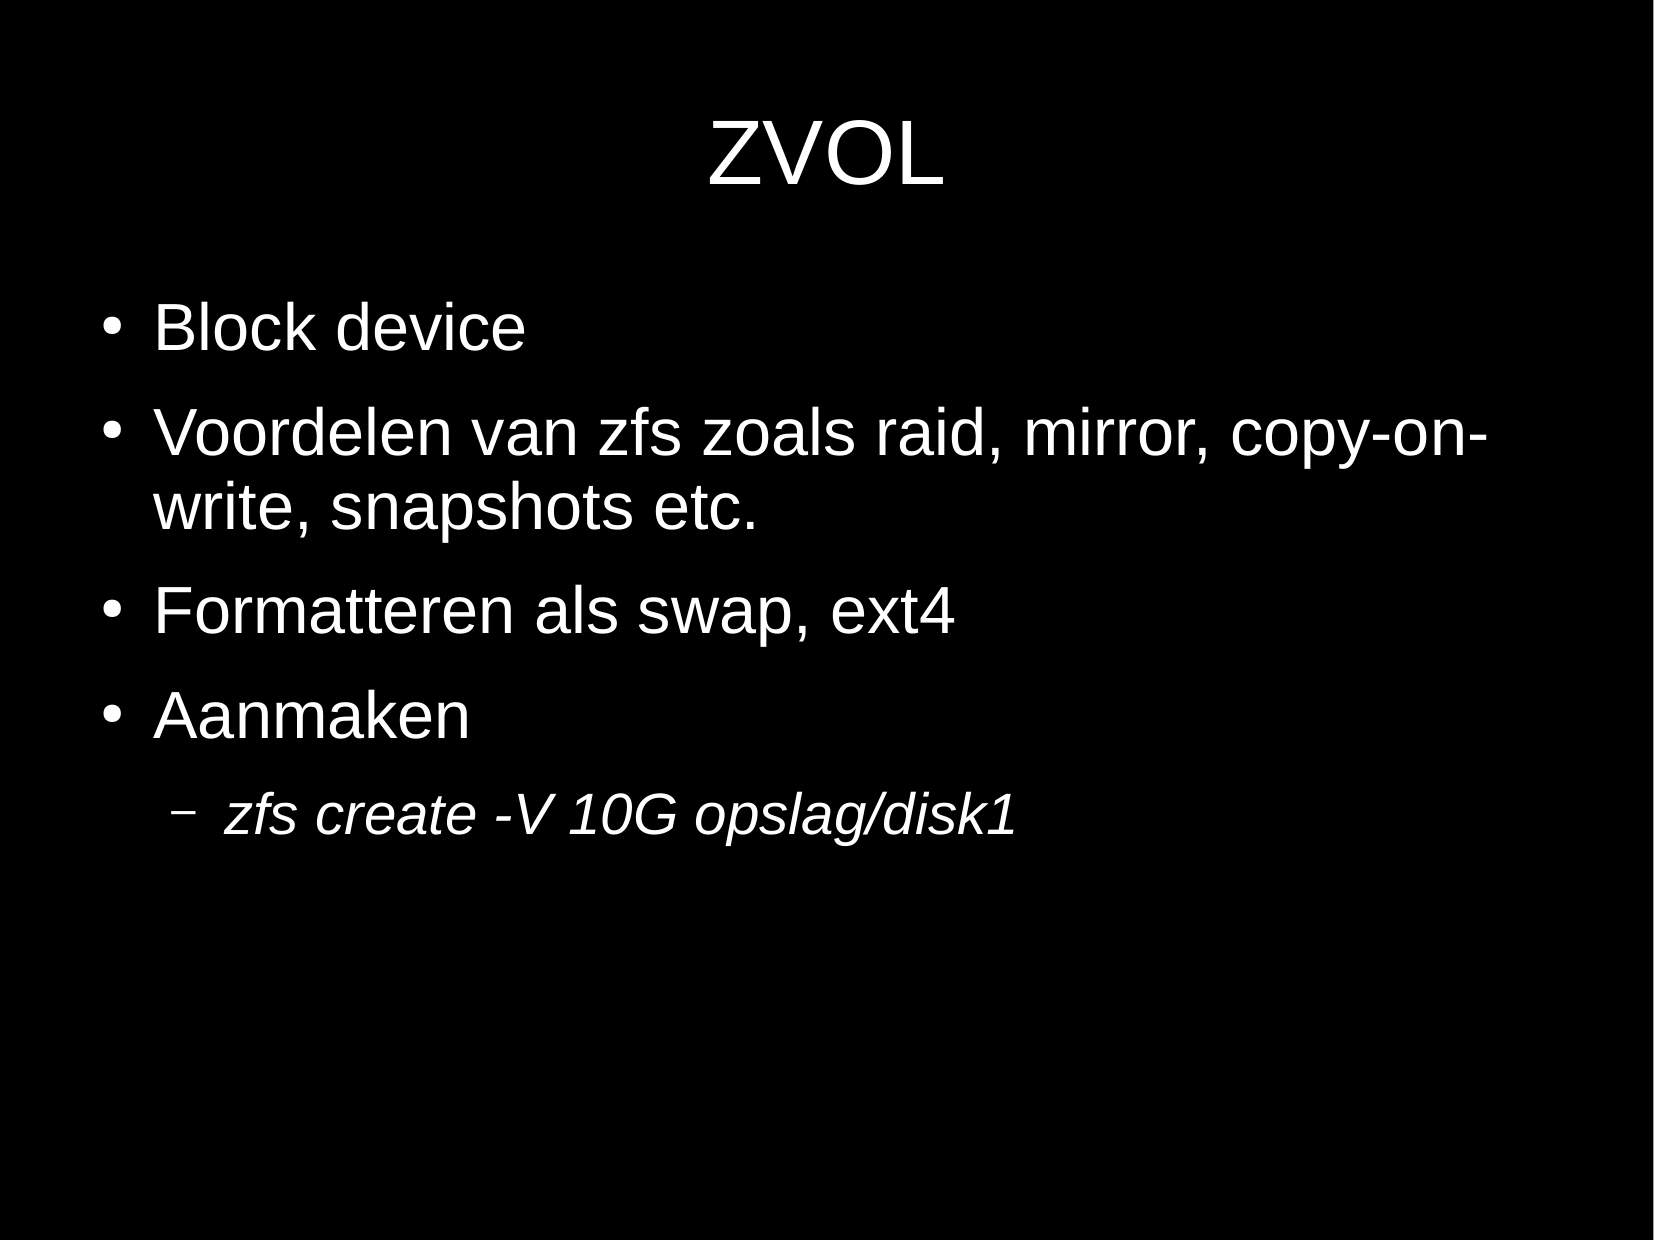

# ZVOL
Block device
Voordelen van zfs zoals raid, mirror, copy-on-write, snapshots etc.
Formatteren als swap, ext4
Aanmaken
zfs create -V 10G opslag/disk1